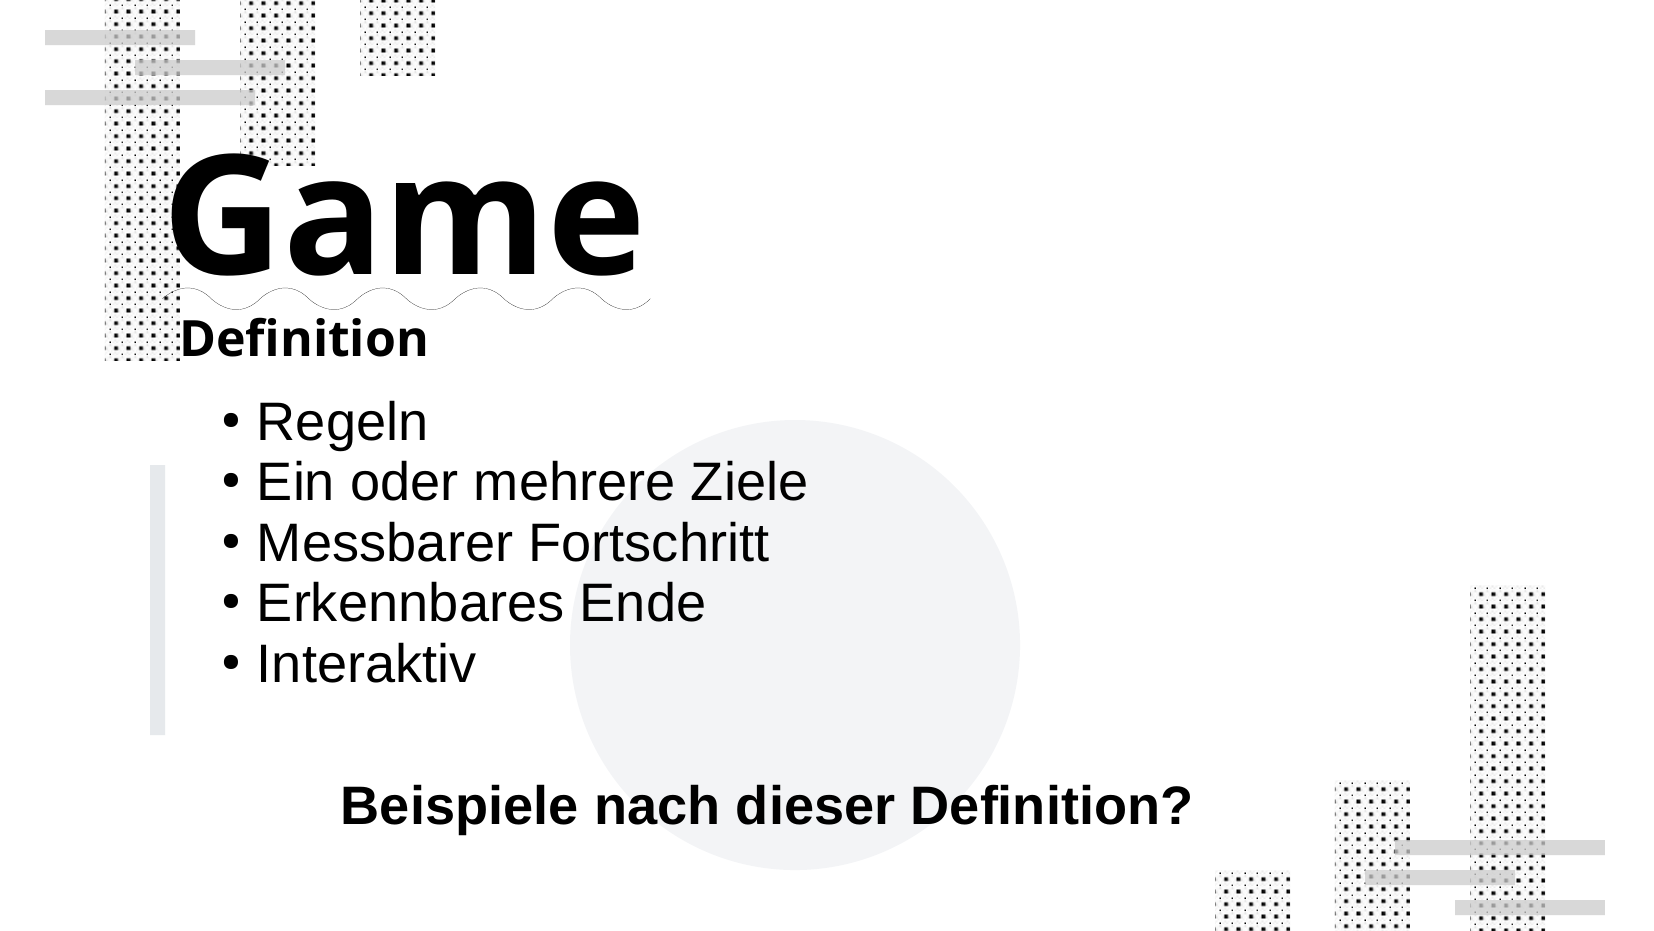

Game
Definition
Regeln
Ein oder mehrere Ziele
Messbarer Fortschritt
Erkennbares Ende
Interaktiv
Beispiele nach dieser Definition?